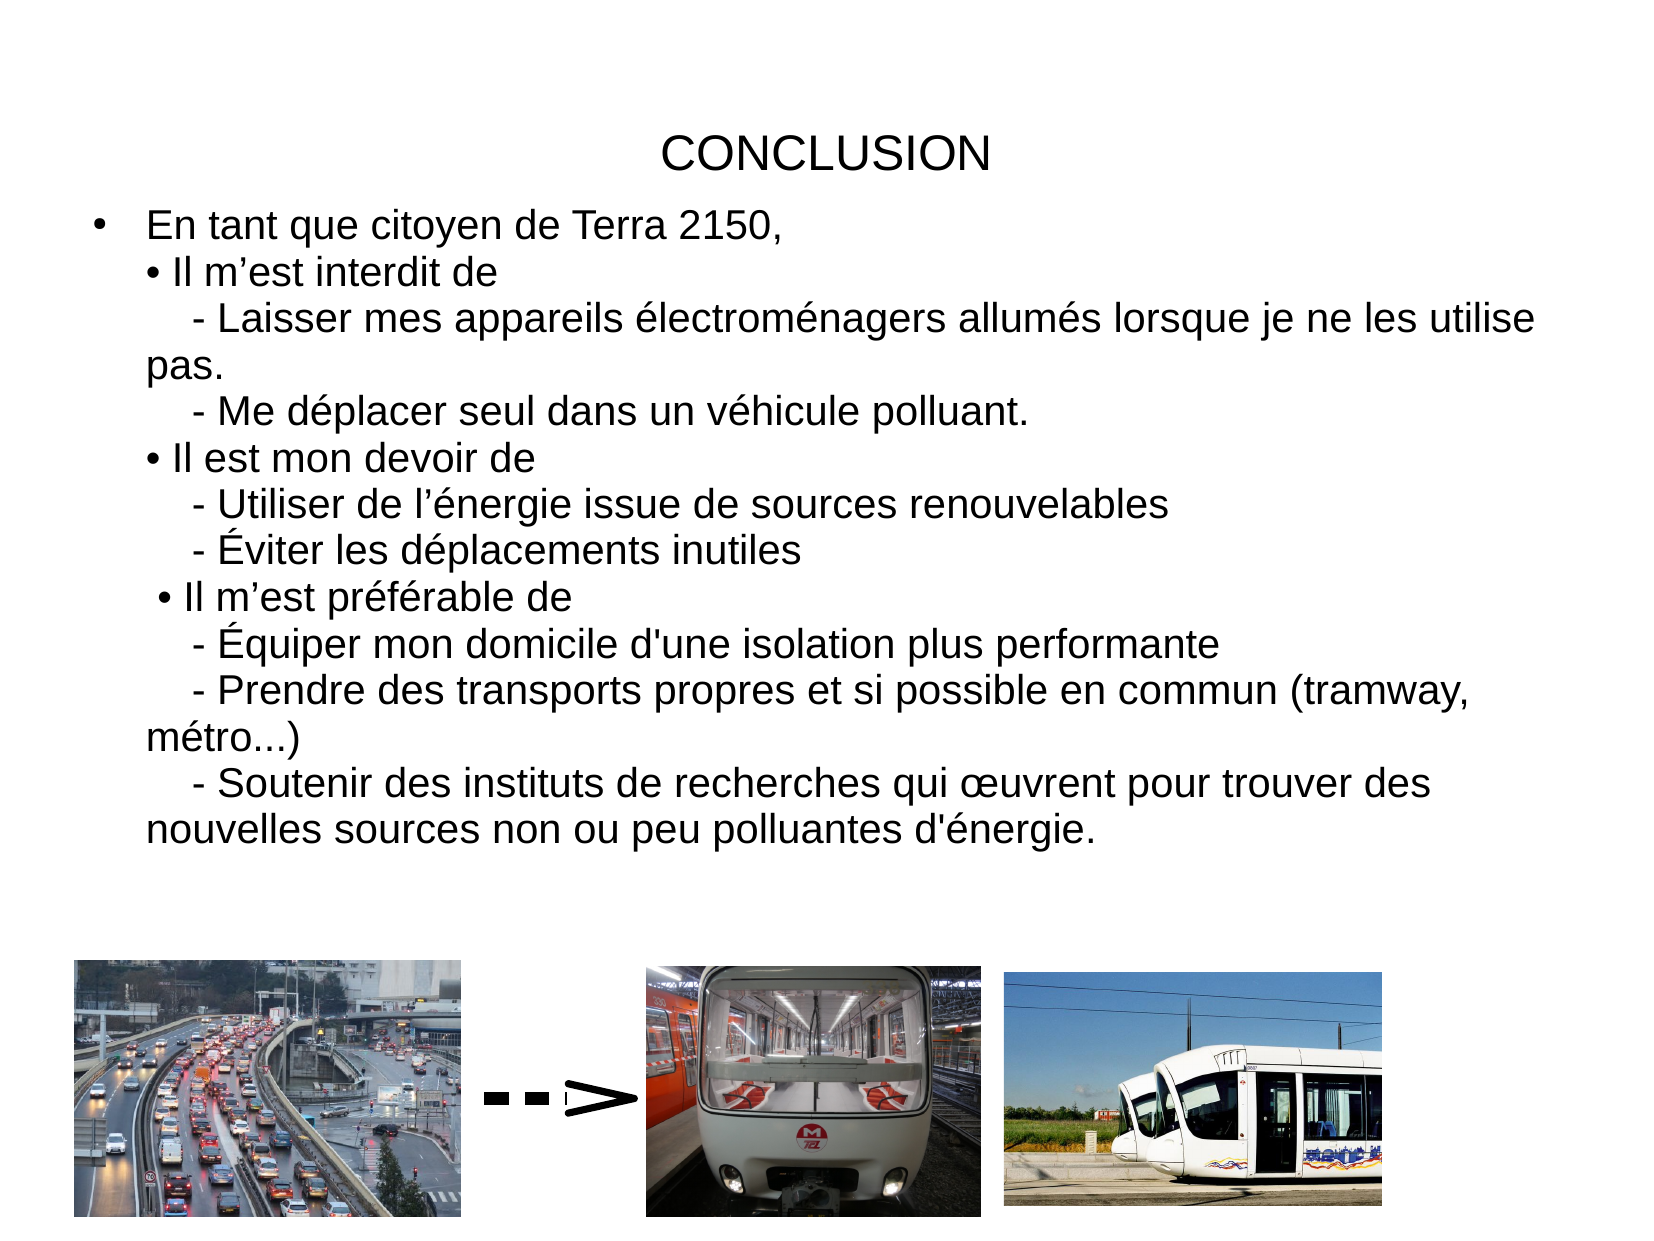

# CONCLUSION
En tant que citoyen de Terra 2150, • Il m’est interdit de - Laisser mes appareils électroménagers allumés lorsque je ne les utilise pas. - Me déplacer seul dans un véhicule polluant. • Il est mon devoir de - Utiliser de l’énergie issue de sources renouvelables - Éviter les déplacements inutiles • Il m’est préférable de - Équiper mon domicile d'une isolation plus performante - Prendre des transports propres et si possible en commun (tramway, métro...) - Soutenir des instituts de recherches qui œuvrent pour trouver des nouvelles sources non ou peu polluantes d'énergie.